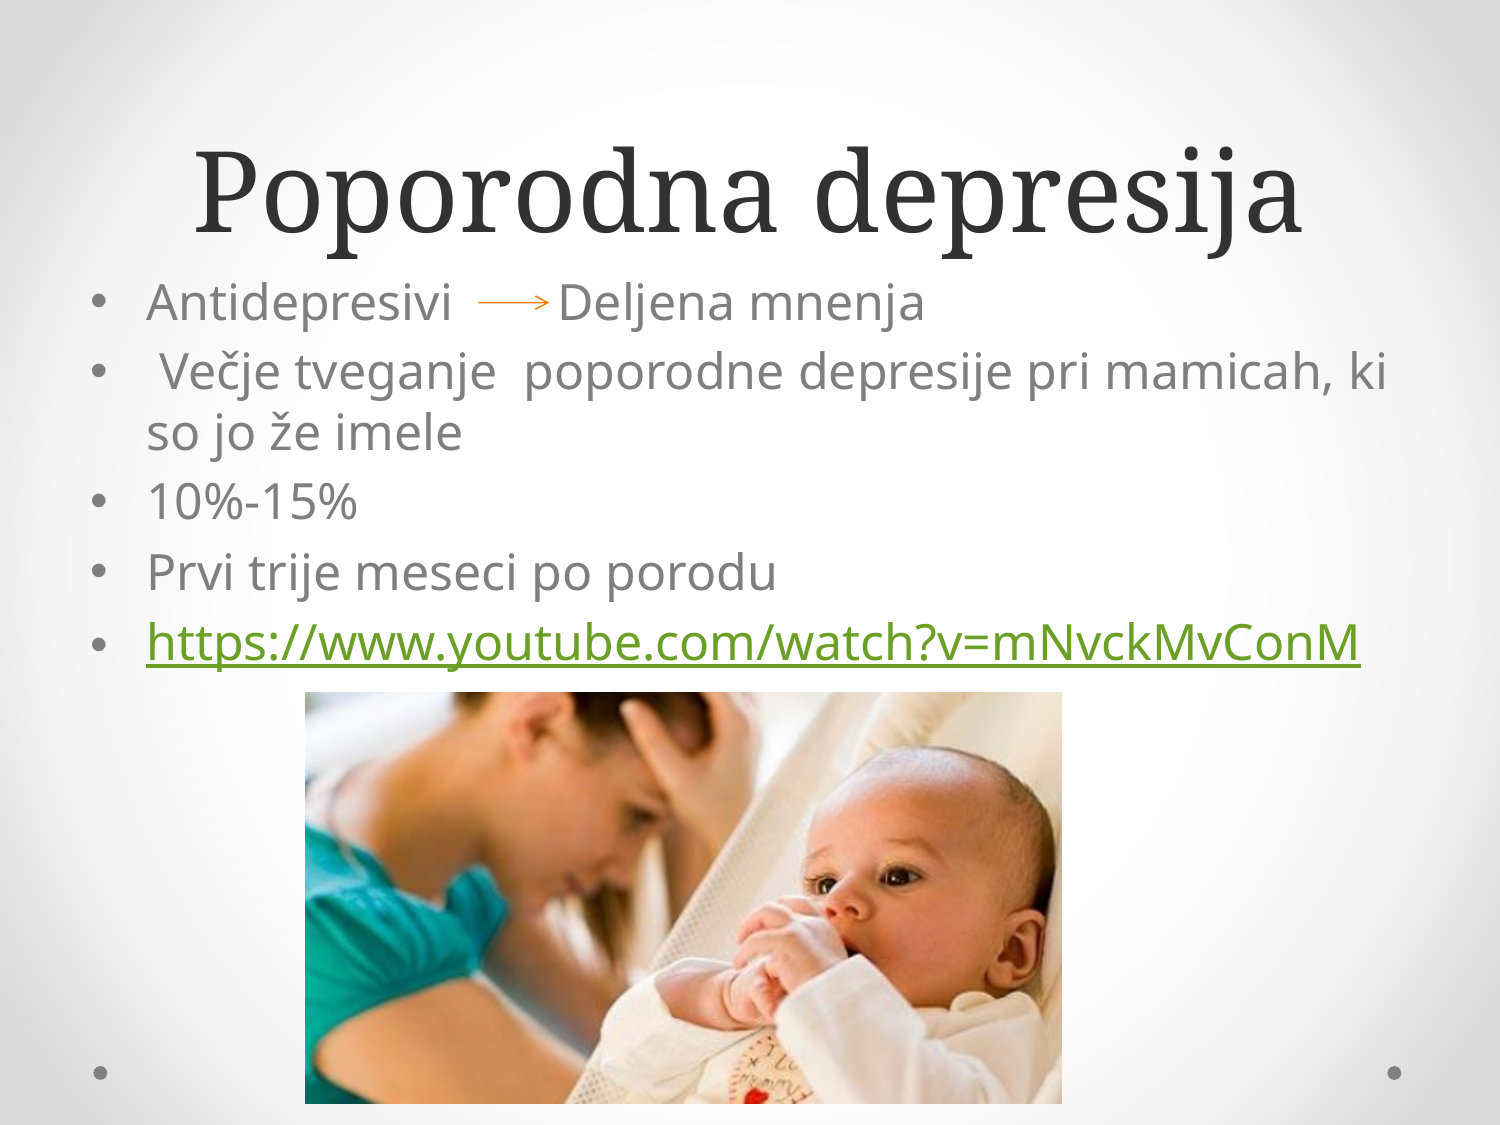

# Poporodna depresija
Antidepresivi Deljena mnenja
 Večje tveganje poporodne depresije pri mamicah, ki so jo že imele
10%-15%
Prvi trije meseci po porodu
https://www.youtube.com/watch?v=mNvckMvConM